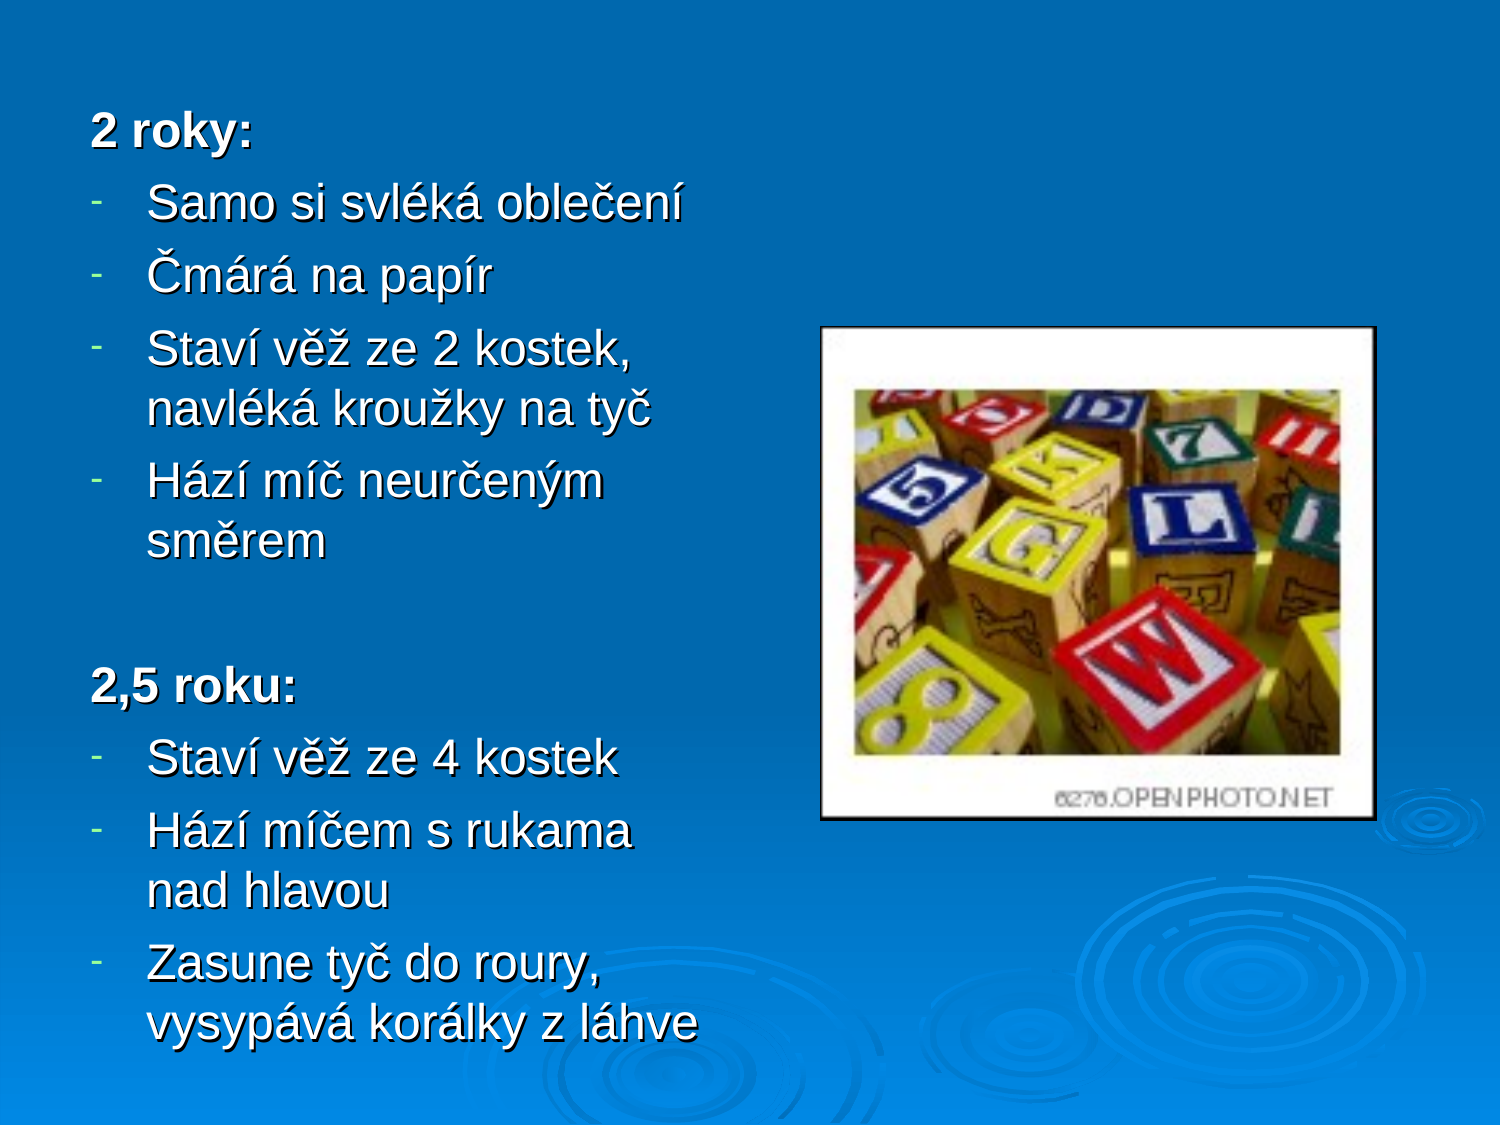

# 2 roky:
Samo si svléká oblečení
Čmárá na papír
Staví věž ze 2 kostek, navléká kroužky na tyč
Hází míč neurčeným směrem
2,5 roku:
Staví věž ze 4 kostek
Hází míčem s rukama nad hlavou
Zasune tyč do roury, vysypává korálky z láhve